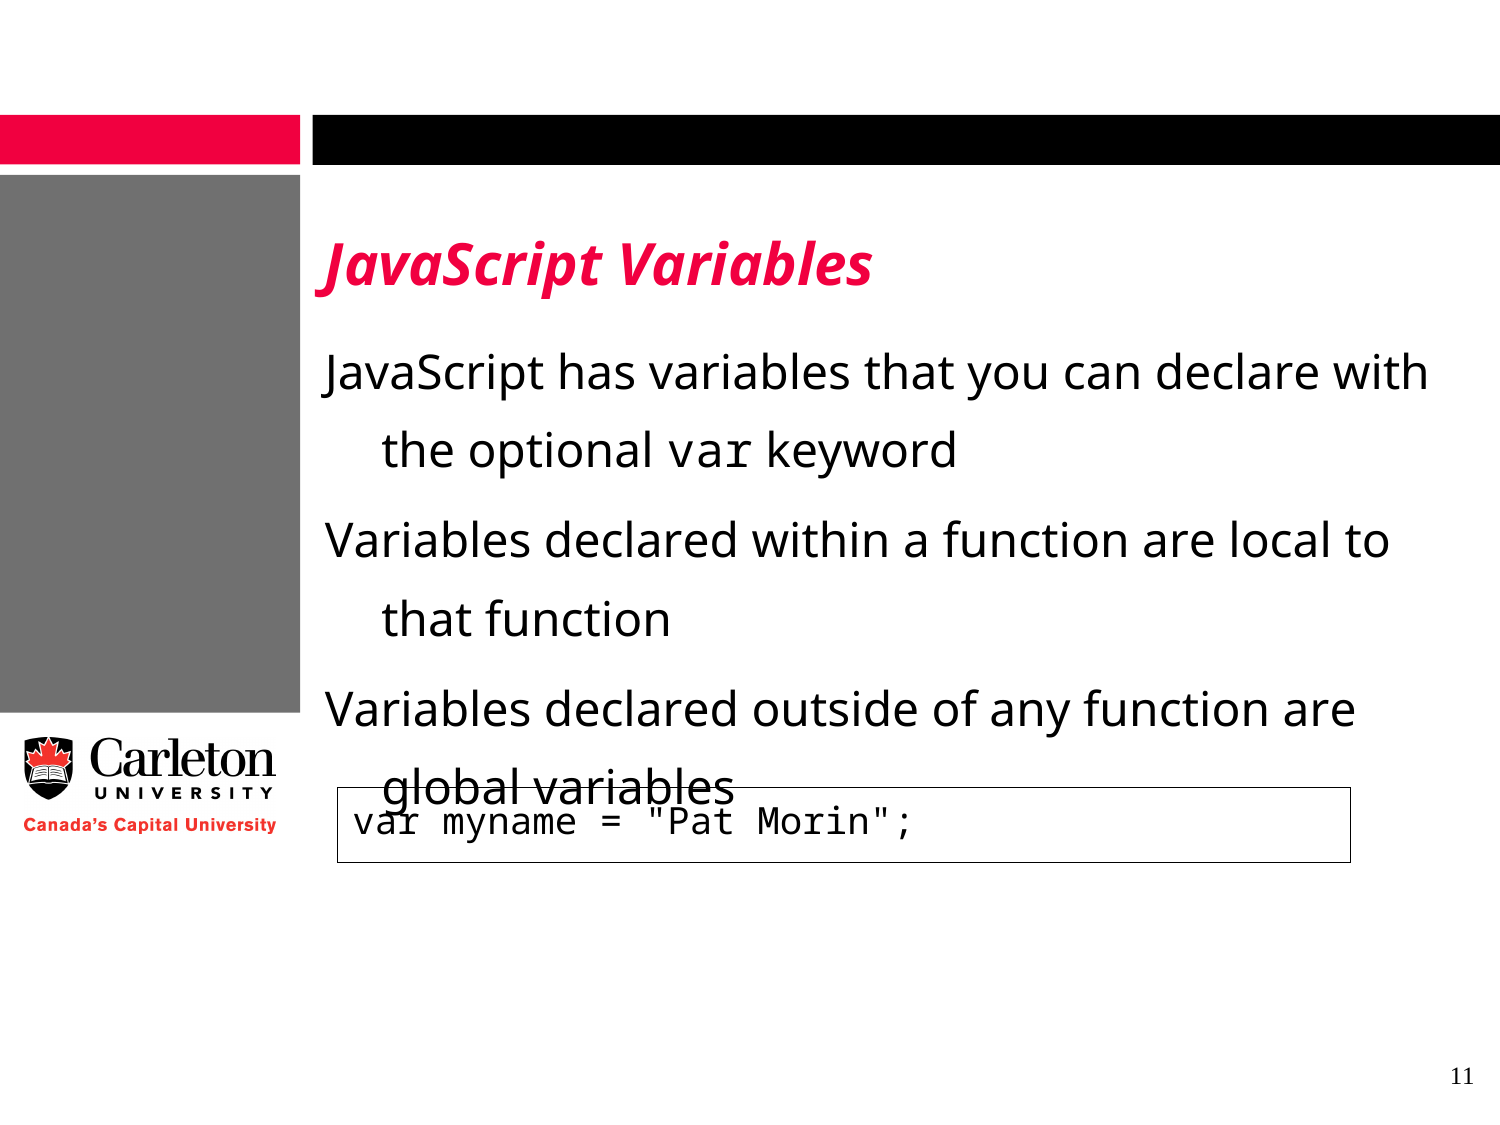

# JavaScript Variables
JavaScript has variables that you can declare with the optional var keyword
Variables declared within a function are local to that function
Variables declared outside of any function are global variables
var myname = "Pat Morin";
11